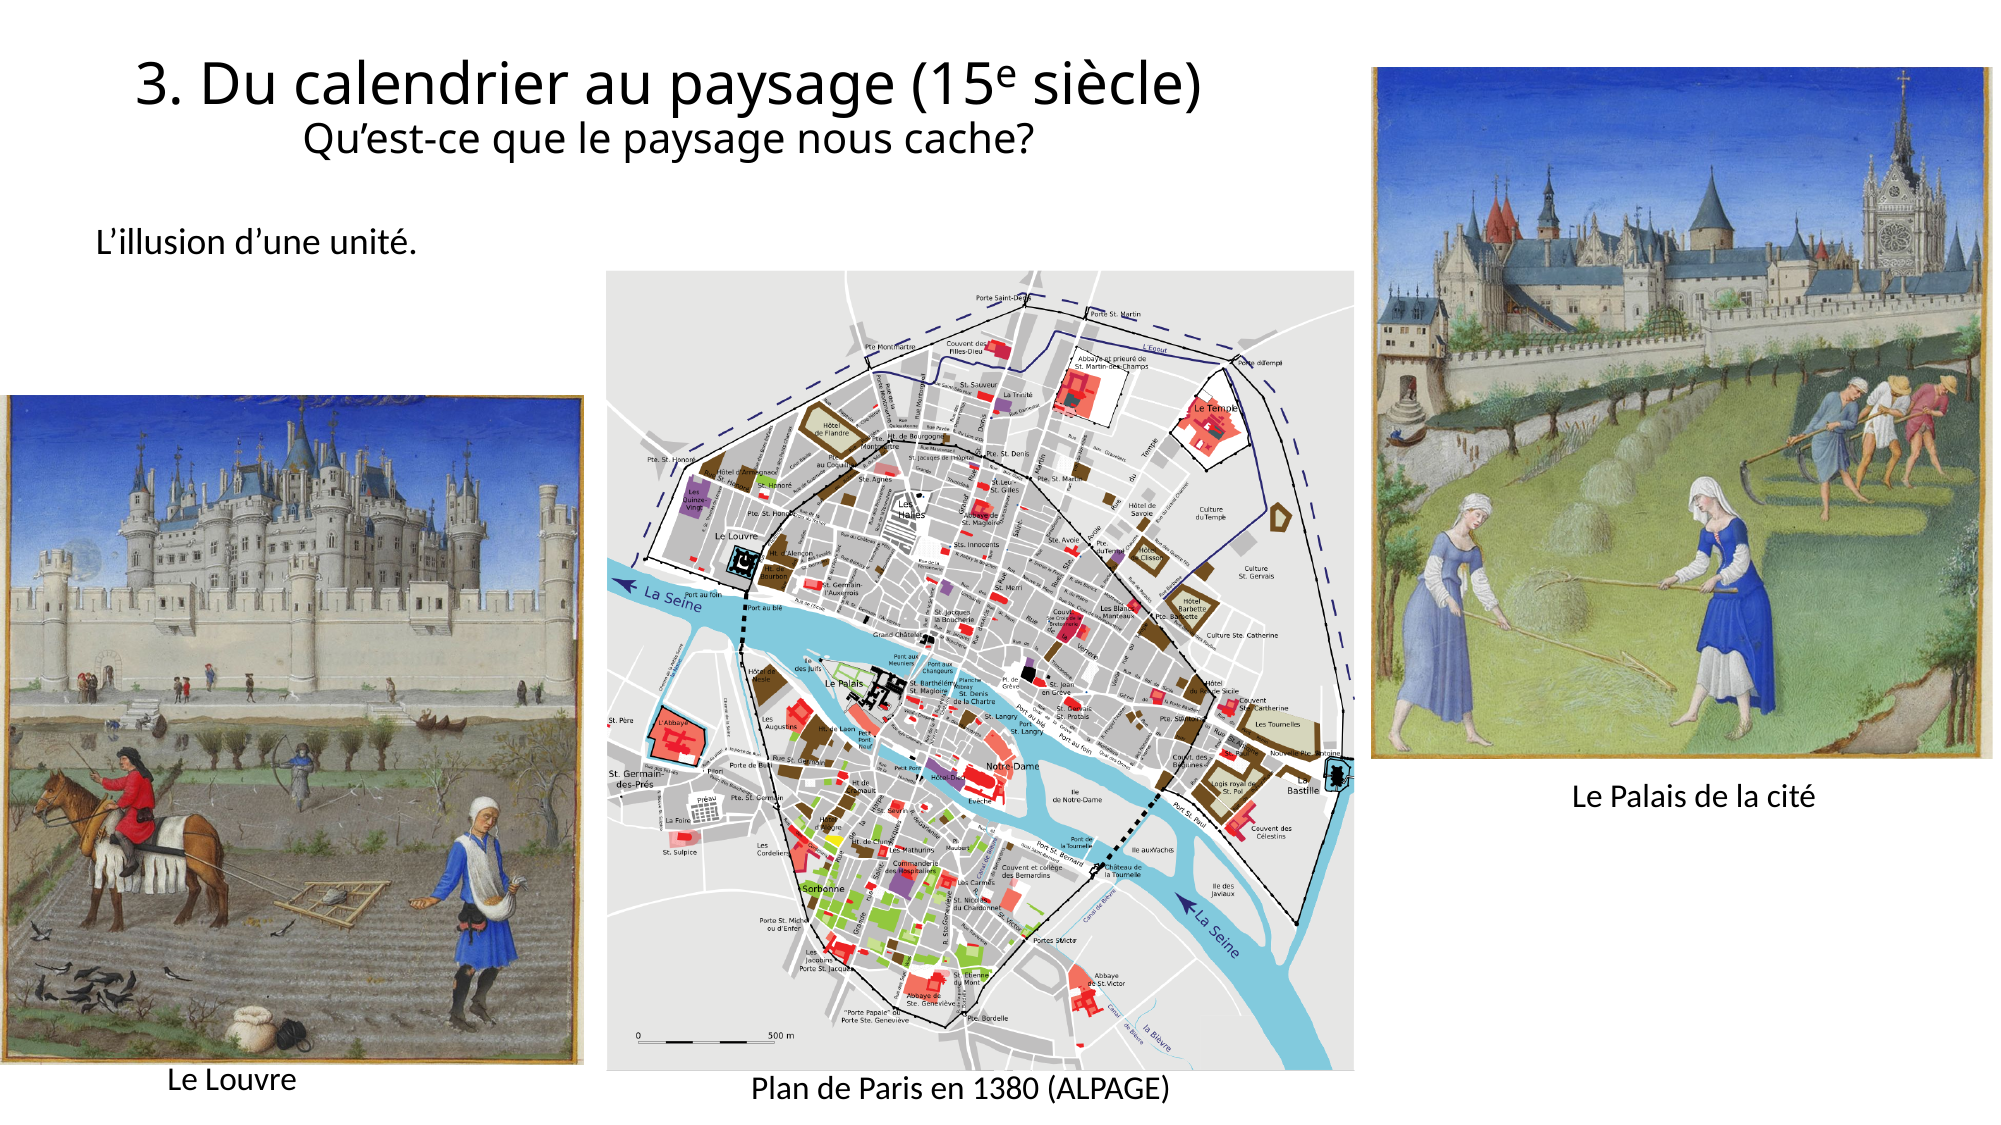

# 3. Du calendrier au paysage (15e siècle) Qu’est-ce que le paysage nous cache?
L’illusion d’une unité.
Le Palais de la cité
Le Louvre
Plan de Paris en 1380 (ALPAGE)